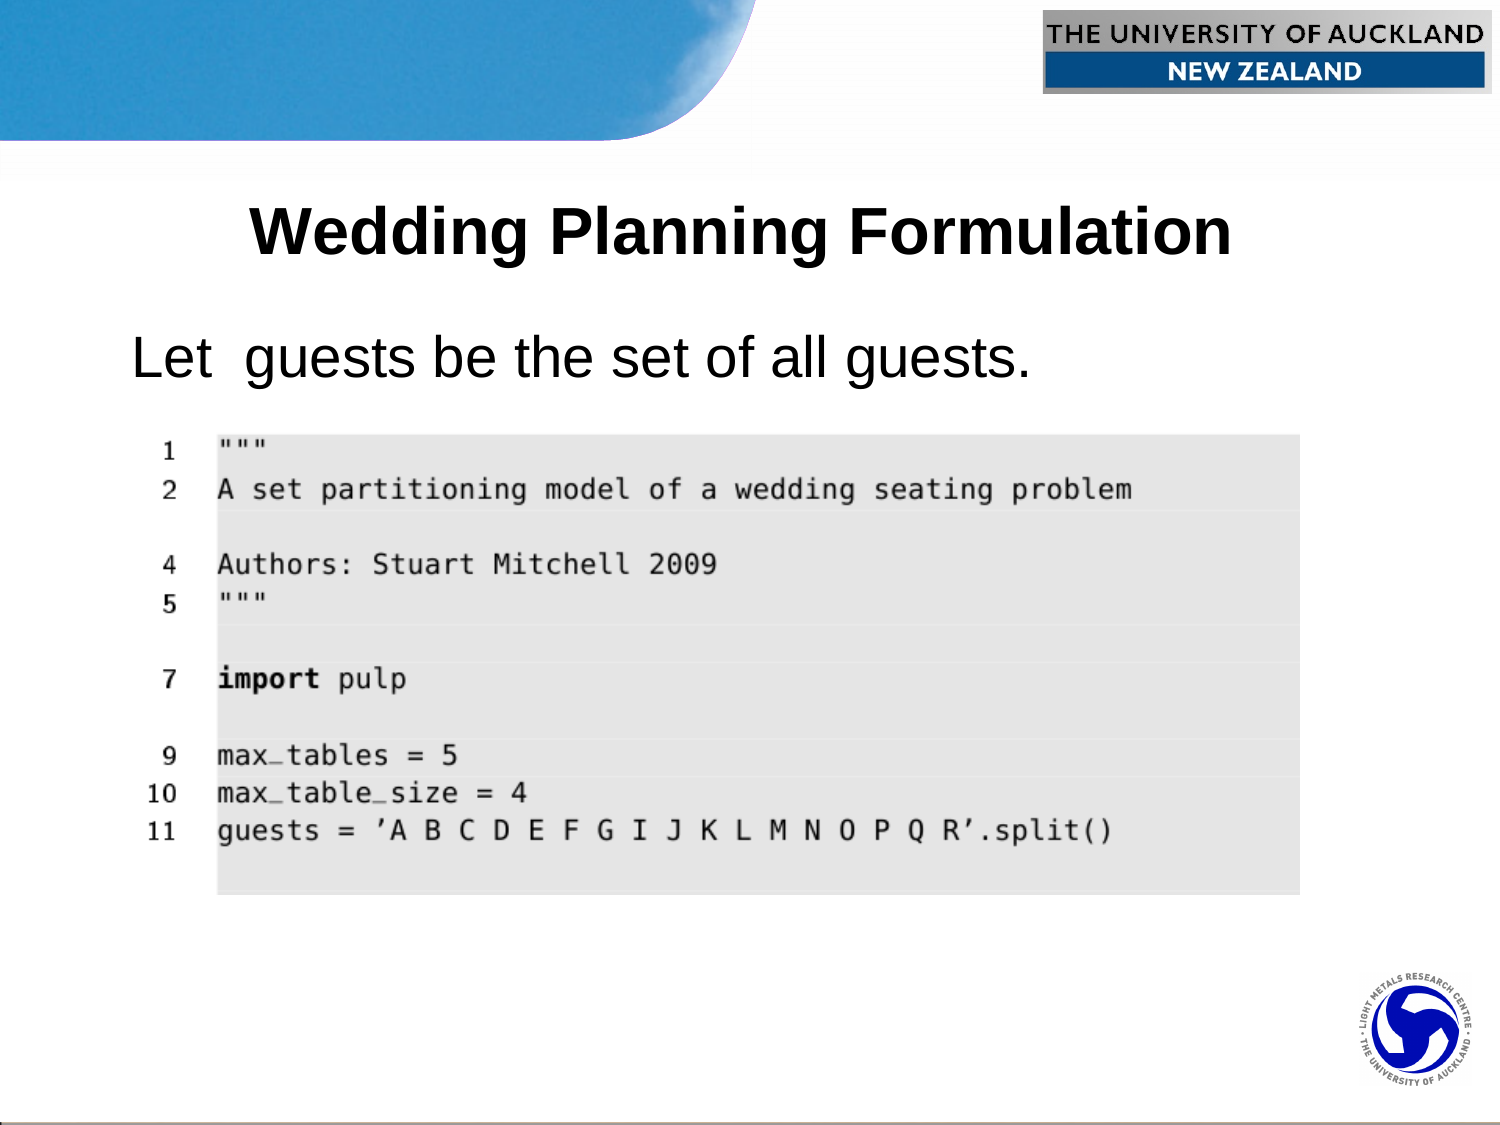

# Wedding Planning Formulation
Let guests be the set of all guests.